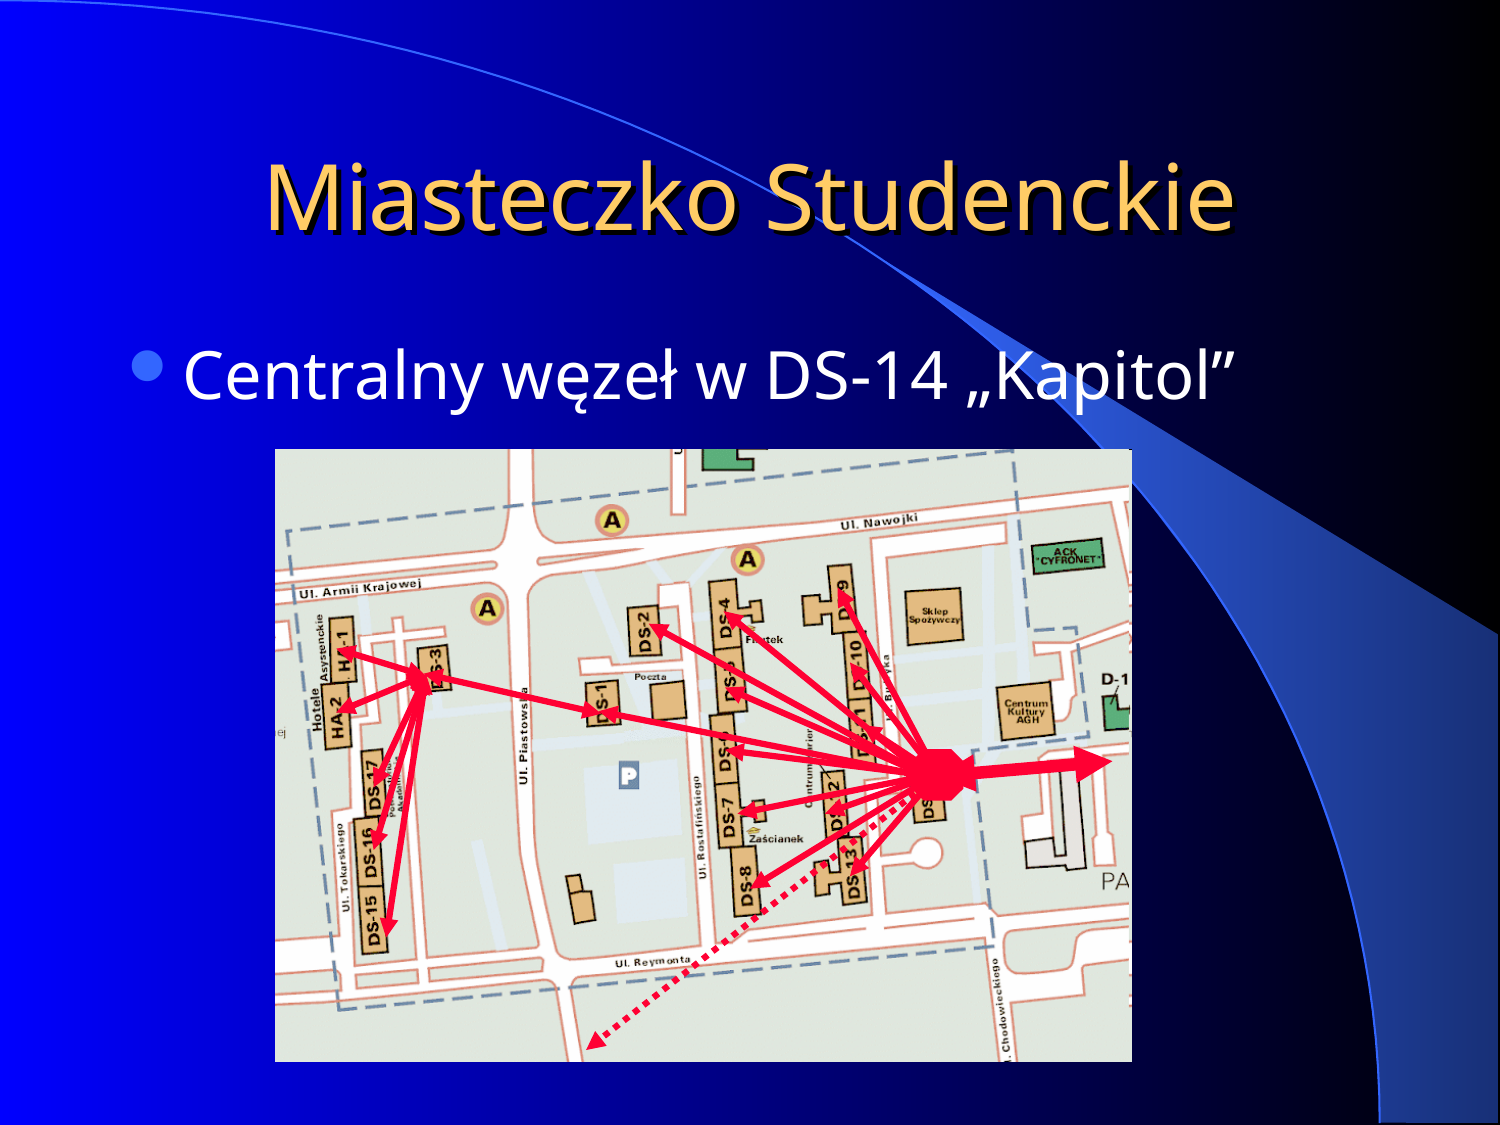

# Miasteczko Studenckie
Centralny węzeł w DS-14 „Kapitol”